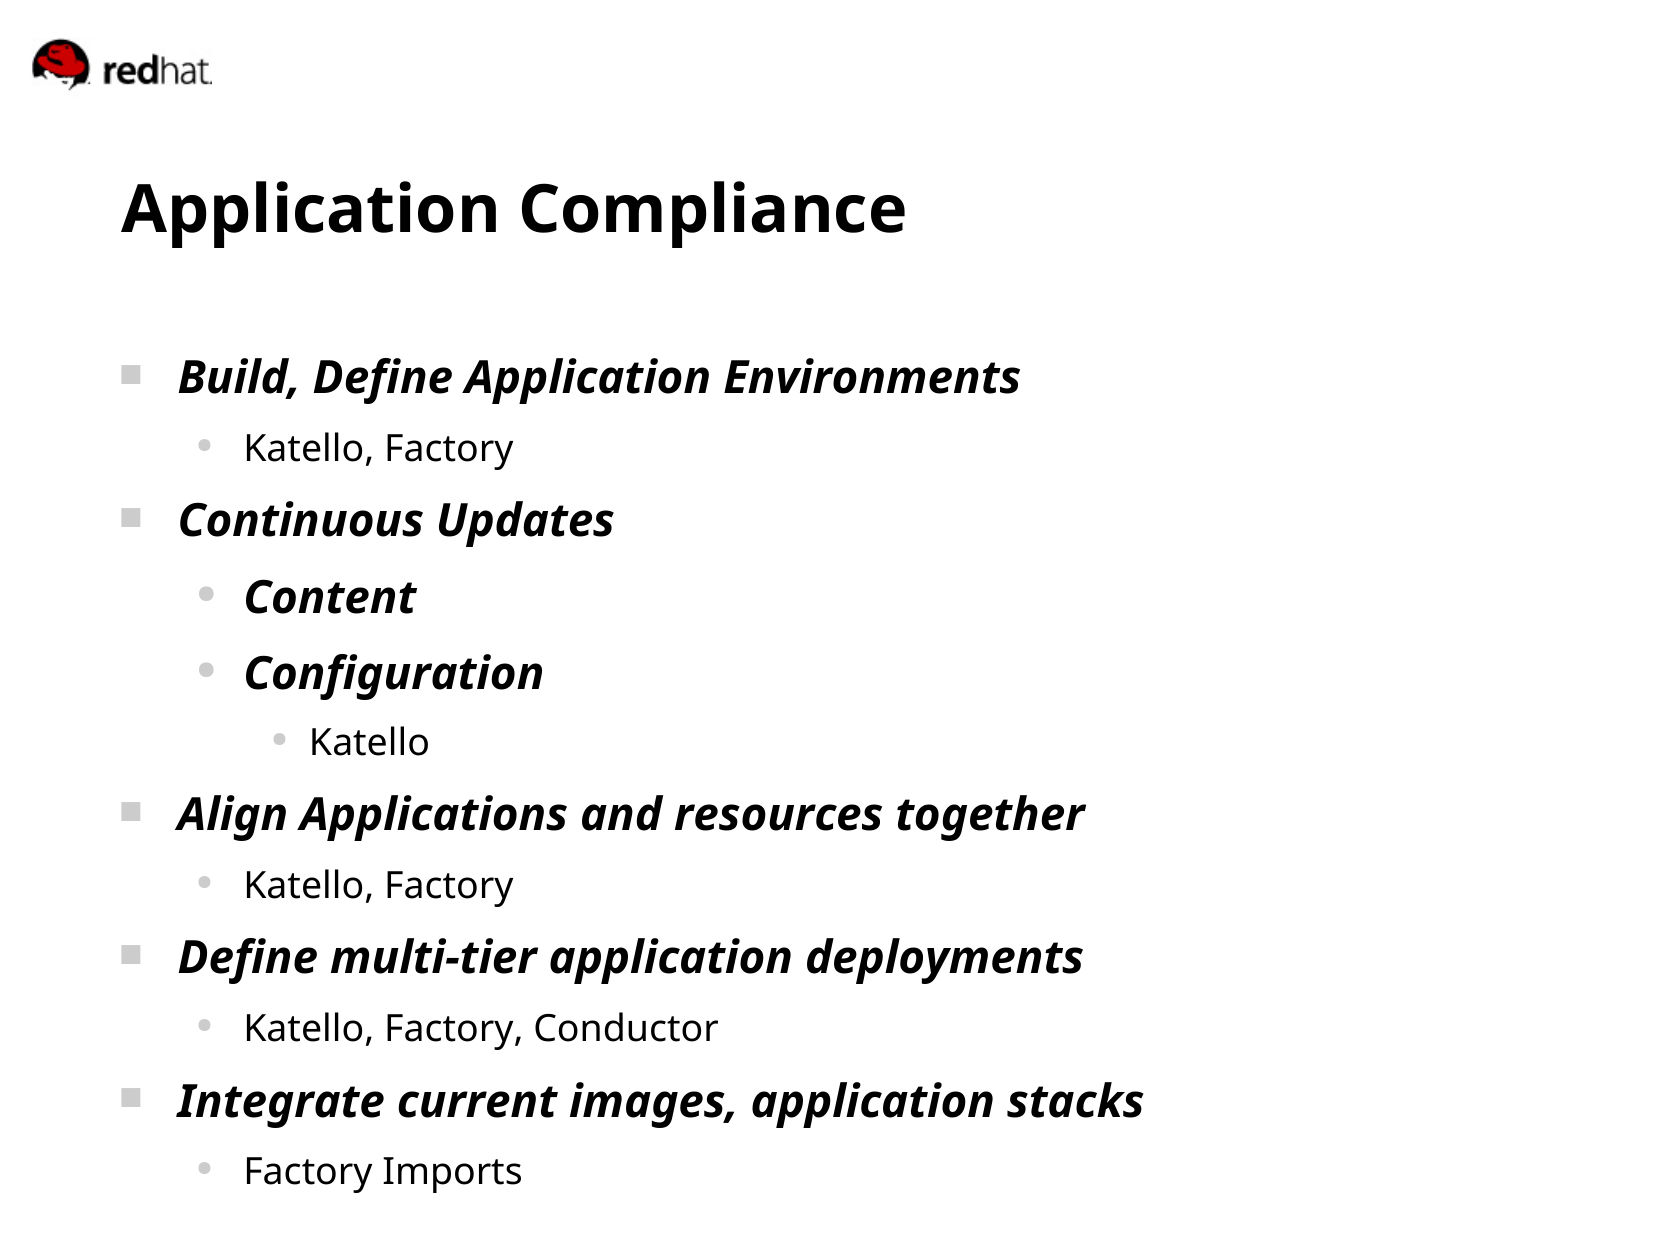

# Application Compliance
Build, Define Application Environments
Katello, Factory
Continuous Updates
Content
Configuration
Katello
Align Applications and resources together
Katello, Factory
Define multi-tier application deployments
Katello, Factory, Conductor
Integrate current images, application stacks
Factory Imports